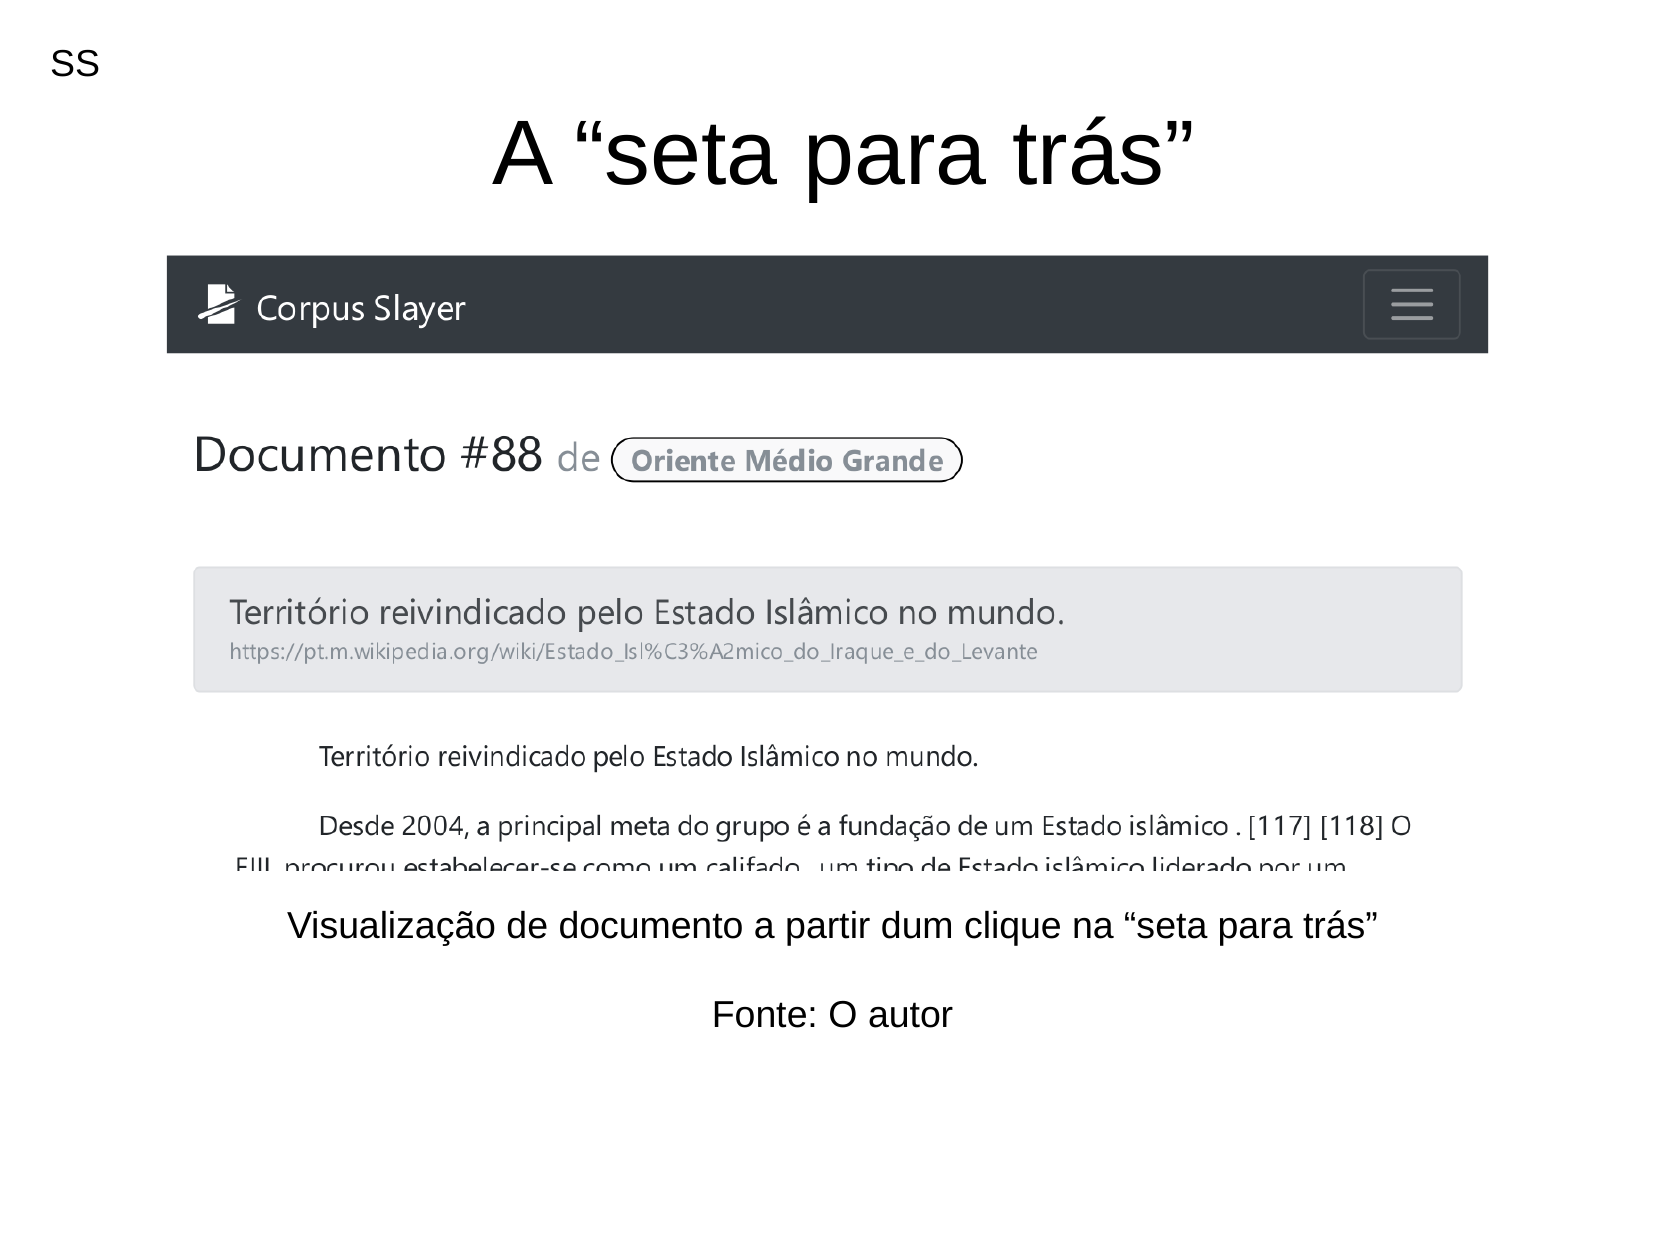

SS
# A “seta para trás”
Visualização de documento a partir dum clique na “seta para trás”
Fonte: O autor